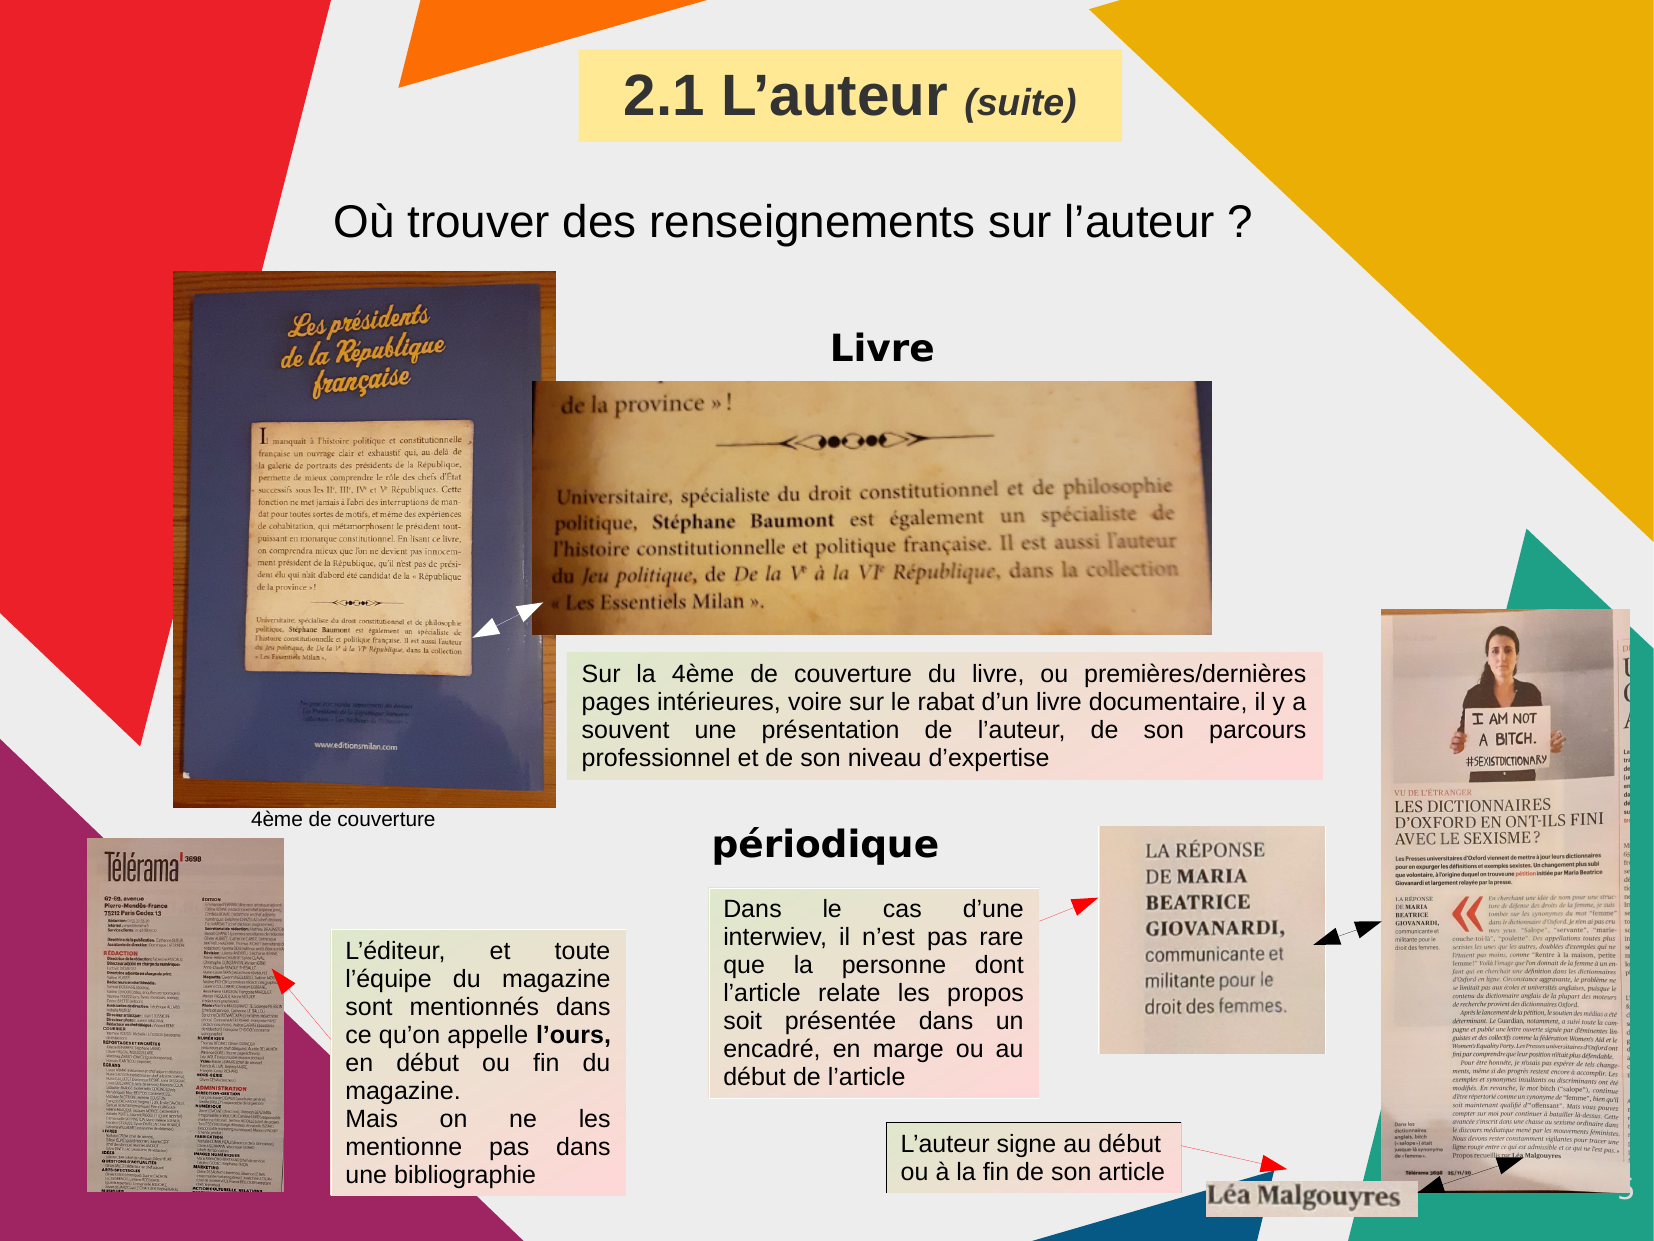

# 2.1 L’auteur (suite)
Où trouver des renseignements sur l’auteur ?
Livre
Sur la 4ème de couverture du livre, ou premières/dernières pages intérieures, voire sur le rabat d’un livre documentaire, il y a souvent une présentation de l’auteur, de son parcours professionnel et de son niveau d’expertise
4ème de couverture
périodique
Dans le cas d’une interwiev, il n’est pas rare que la personne dont l’article relate les propos soit présentée dans un encadré, en marge ou au début de l’article
L’éditeur, et toute l’équipe du magazine sont mentionnés dans ce qu’on appelle l’ours, en début ou fin du magazine.
Mais on ne les mentionne pas dans une bibliographie
L’auteur signe au début ou à la fin de son article
5